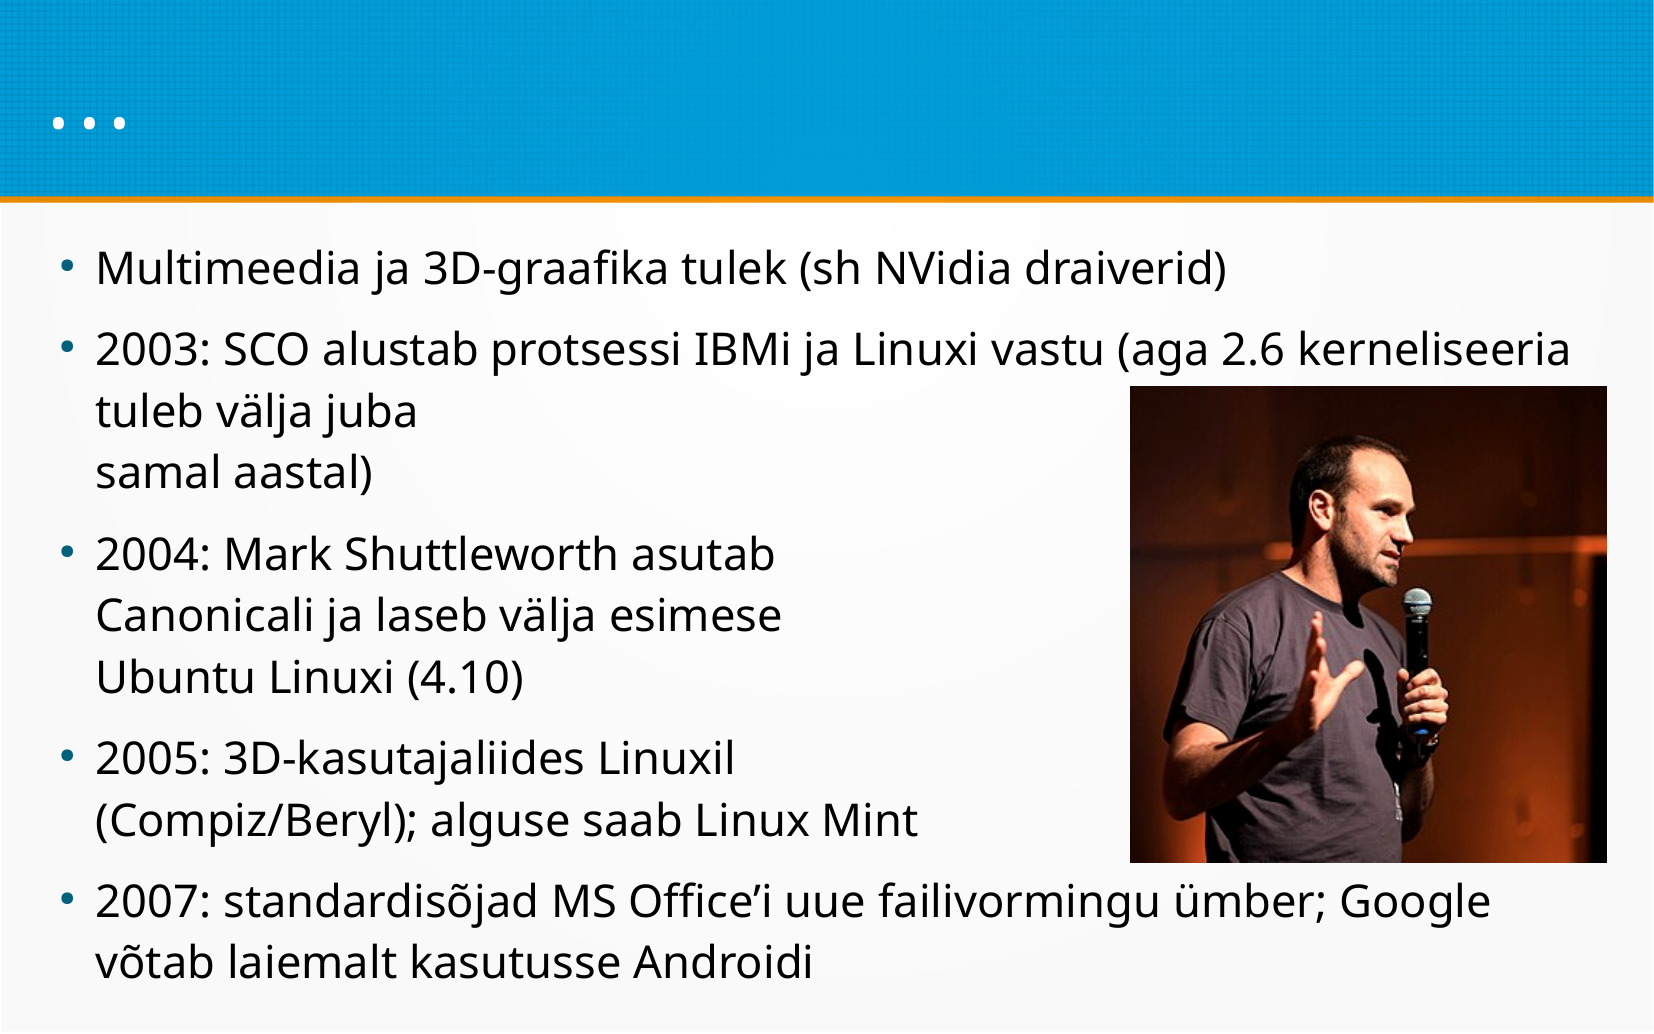

# ...
Multimeedia ja 3D-graafika tulek (sh NVidia draiverid)
2003: SCO alustab protsessi IBMi ja Linuxi vastu (aga 2.6 kerneliseeria tuleb välja juba
samal aastal)
2004: Mark Shuttleworth asutab
Canonicali ja laseb välja esimese
Ubuntu Linuxi (4.10)
2005: 3D-kasutajaliides Linuxil
(Compiz/Beryl); alguse saab Linux Mint
2007: standardisõjad MS Office’i uue failivormingu ümber; Google võtab laiemalt kasutusse Androidi